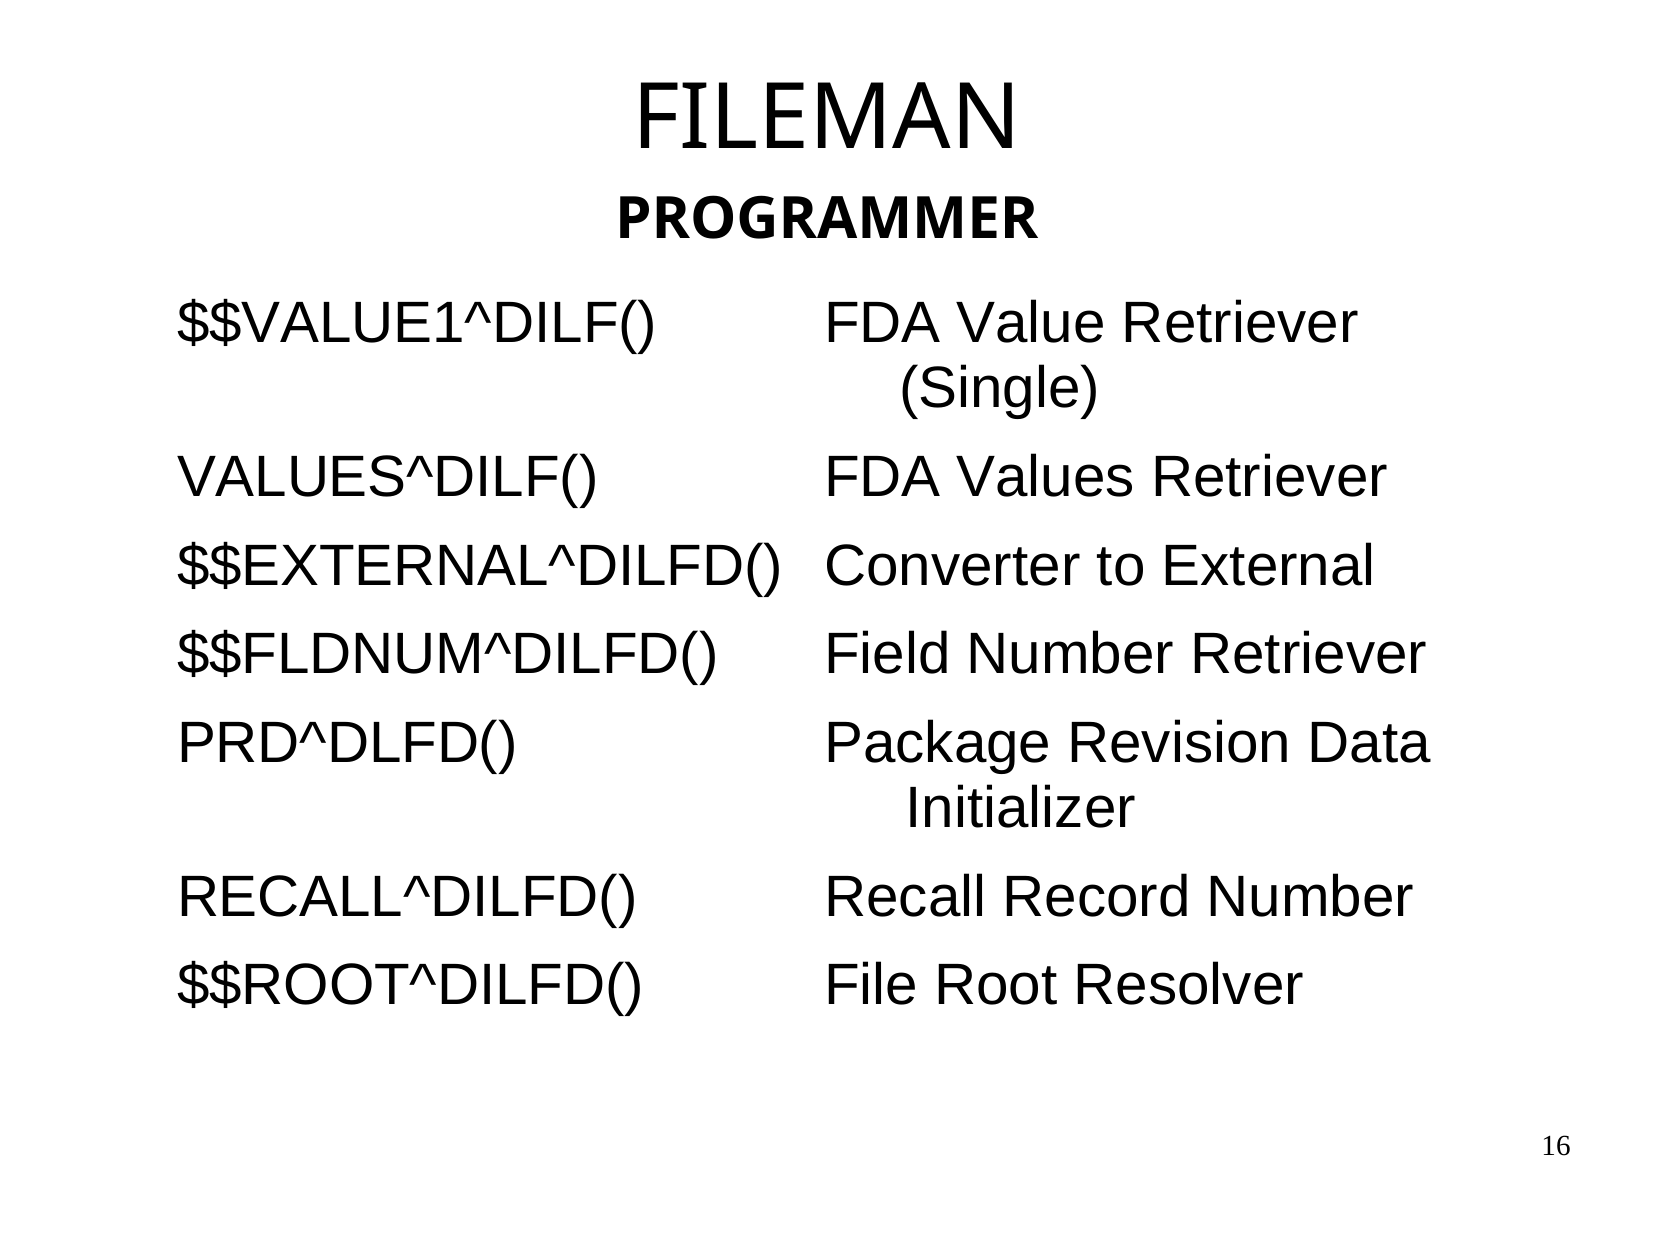

# FILEMAN PROGRAMMER
$$VALUE1^DILF()			FDA Value Retriever 											(Single)
VALUES^DILF()				FDA Values Retriever
$$EXTERNAL^DILFD()	Converter to External
$$FLDNUM^DILFD()		Field Number Retriever
PRD^DLFD()					Package Revision Data Initializer
RECALL^DILFD()			Recall Record Number
$$ROOT^DILFD()			File Root Resolver
16